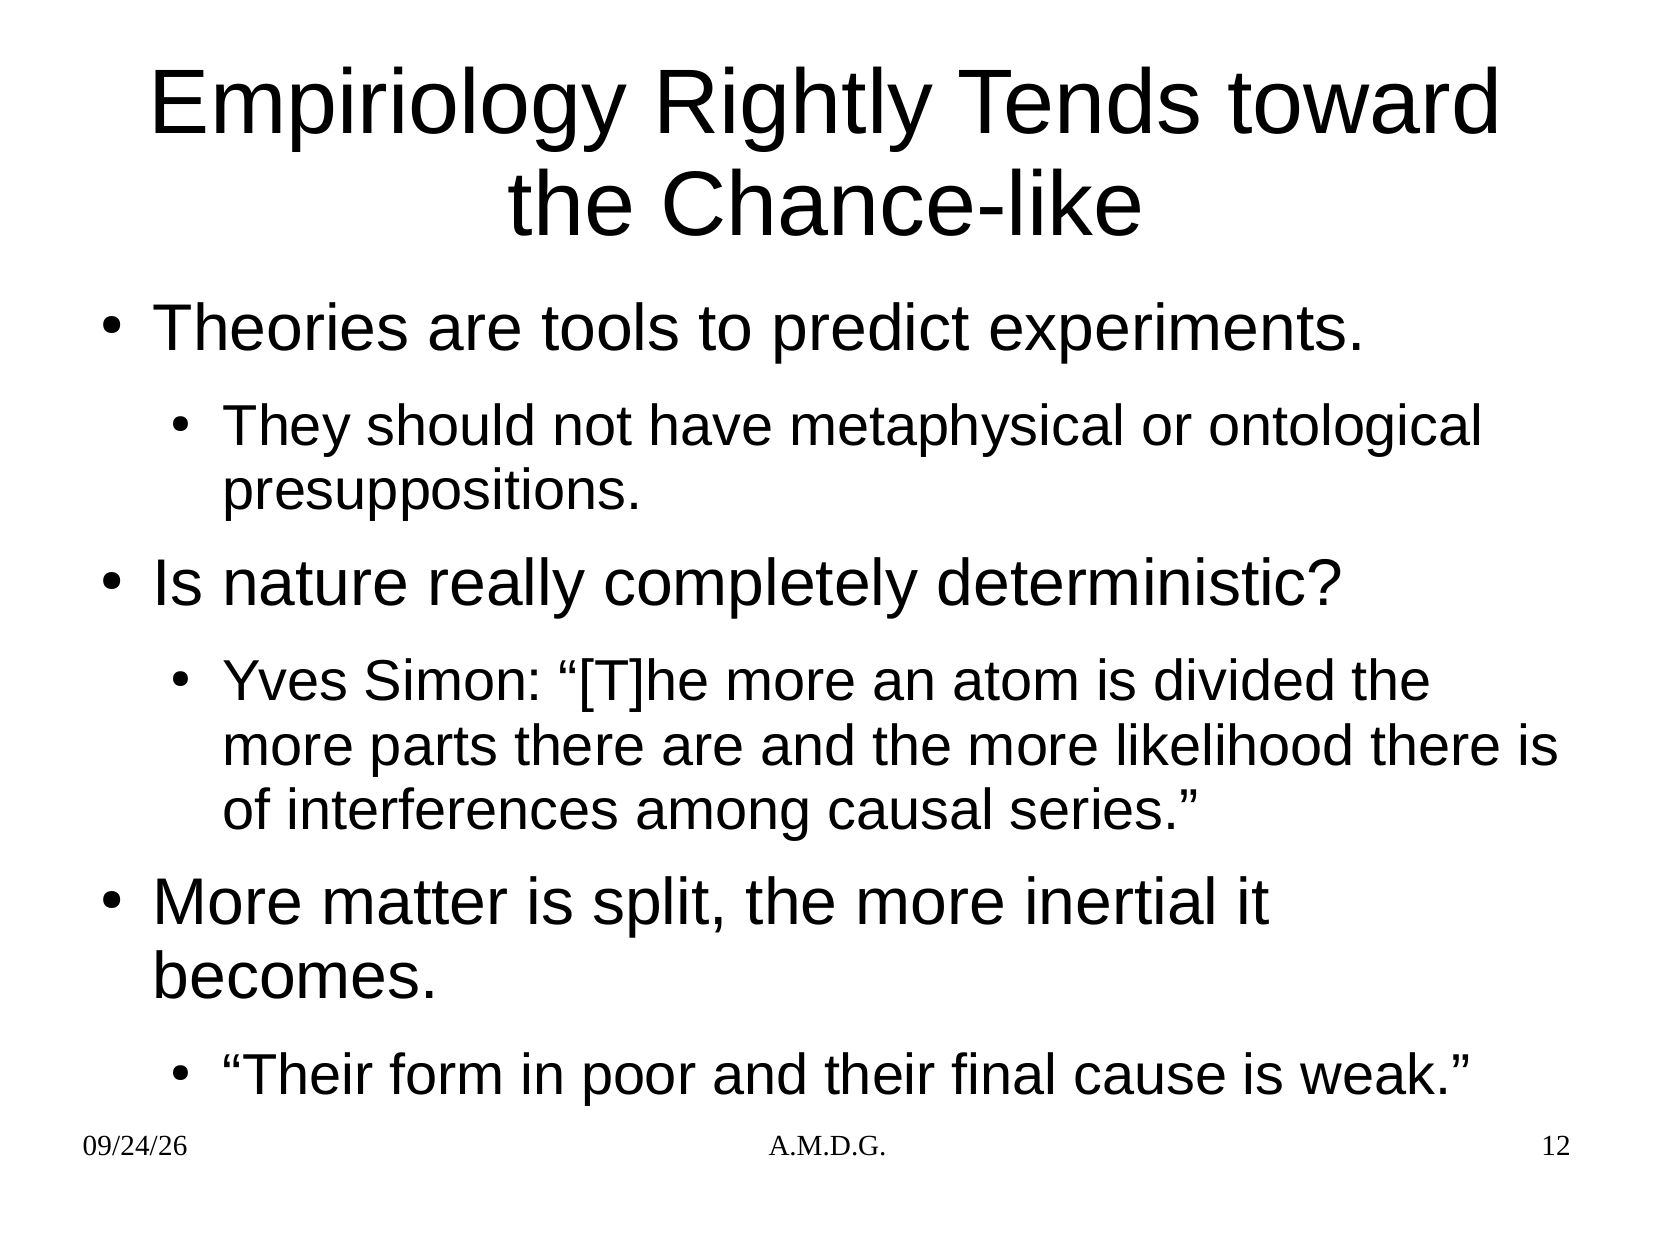

# Empiriology Rightly Tends toward the Chance-like
Theories are tools to predict experiments.
They should not have metaphysical or ontological presuppositions.
Is nature really completely deterministic?
Yves Simon: “[T]he more an atom is divided the more parts there are and the more likelihood there is of interferences among causal series.”
More matter is split, the more inertial it becomes.
“Their form in poor and their final cause is weak.”
A.M.D.G.
12